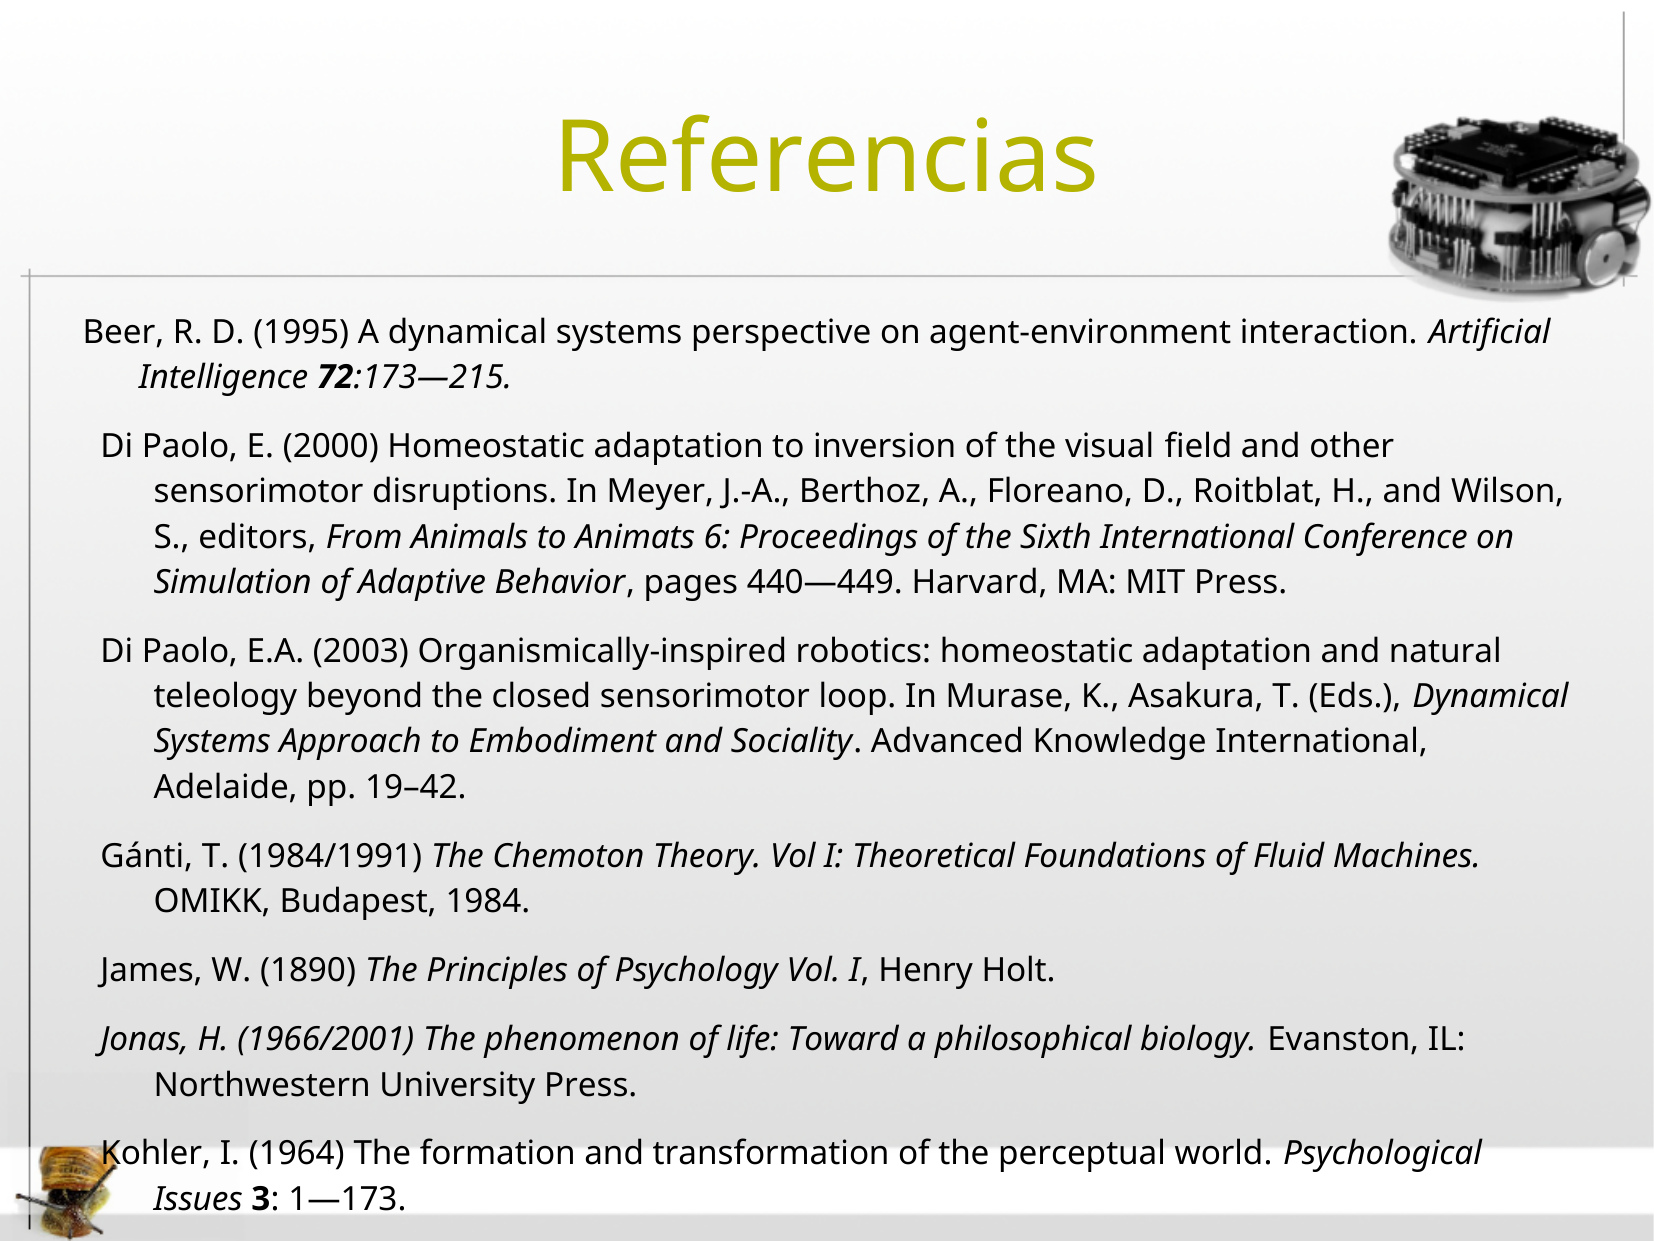

# Referencias
Beer, R. D. (1995) A dynamical systems perspective on agent-environment interaction. Artificial Intelligence 72:173—215.
Di Paolo, E. (2000) Homeostatic adaptation to inversion of the visual ﬁeld and other sensorimotor disruptions. In Meyer, J.-A., Berthoz, A., Floreano, D., Roitblat, H., and Wilson, S., editors, From Animals to Animats 6: Proceedings of the Sixth International Conference on Simulation of Adaptive Behavior, pages 440—449. Harvard, MA: MIT Press.
Di Paolo, E.A. (2003) Organismically-inspired robotics: homeostatic adaptation and natural teleology beyond the closed sensorimotor loop. In Murase, K., Asakura, T. (Eds.), Dynamical Systems Approach to Embodiment and Sociality. Advanced Knowledge International, Adelaide, pp. 19–42.
Gánti, T. (1984/1991) The Chemoton Theory. Vol I: Theoretical Foundations of Fluid Machines. OMIKK, Budapest, 1984.
James, W. (1890) The Principles of Psychology Vol. I, Henry Holt.
Jonas, H. (1966/2001) The phenomenon of life: Toward a philosophical biology. Evanston, IL: Northwestern University Press.
Kohler, I. (1964) The formation and transformation of the perceptual world. Psychological Issues 3: 1—173.